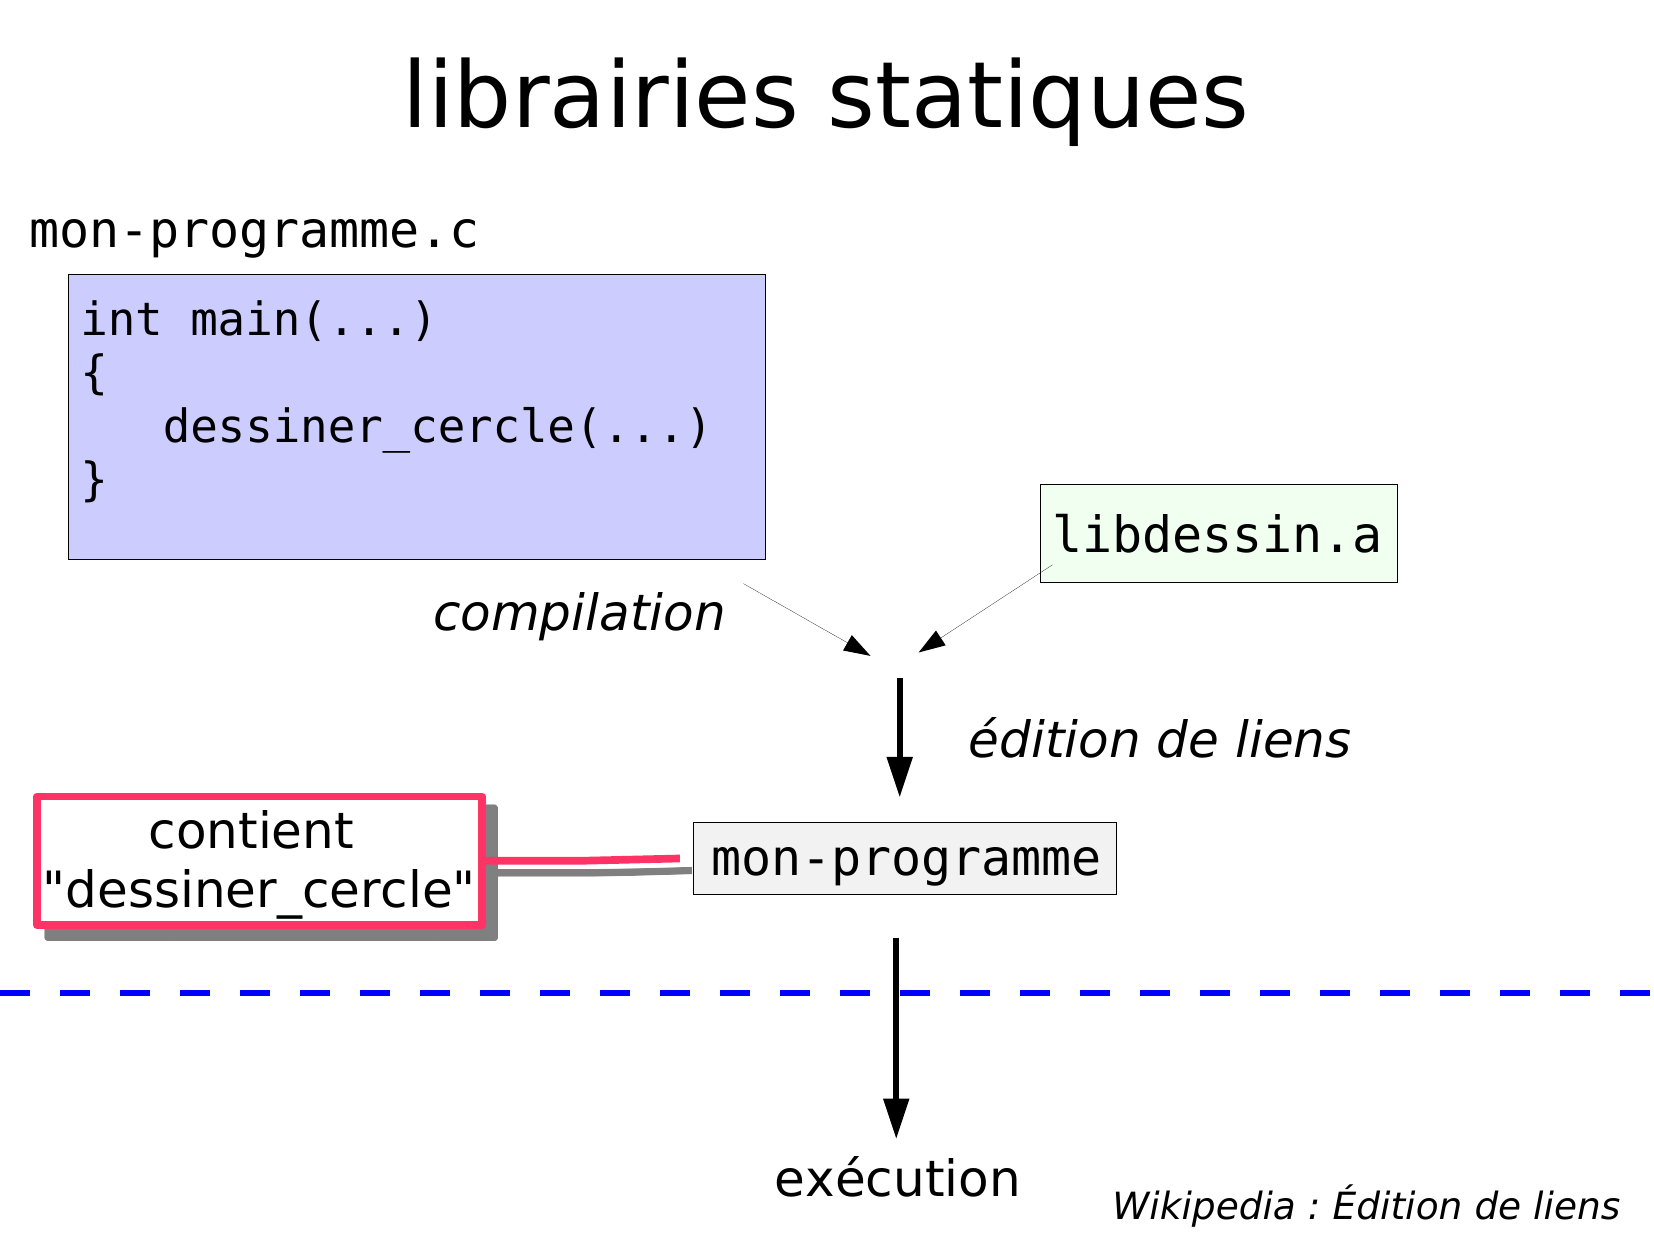

# librairies statiques
mon-programme.c
int main(...)
{
 dessiner_cercle(...)
}
libdessin.a
compilation
édition de liens
mon-programme
exécution
Wikipedia : Édition de liens